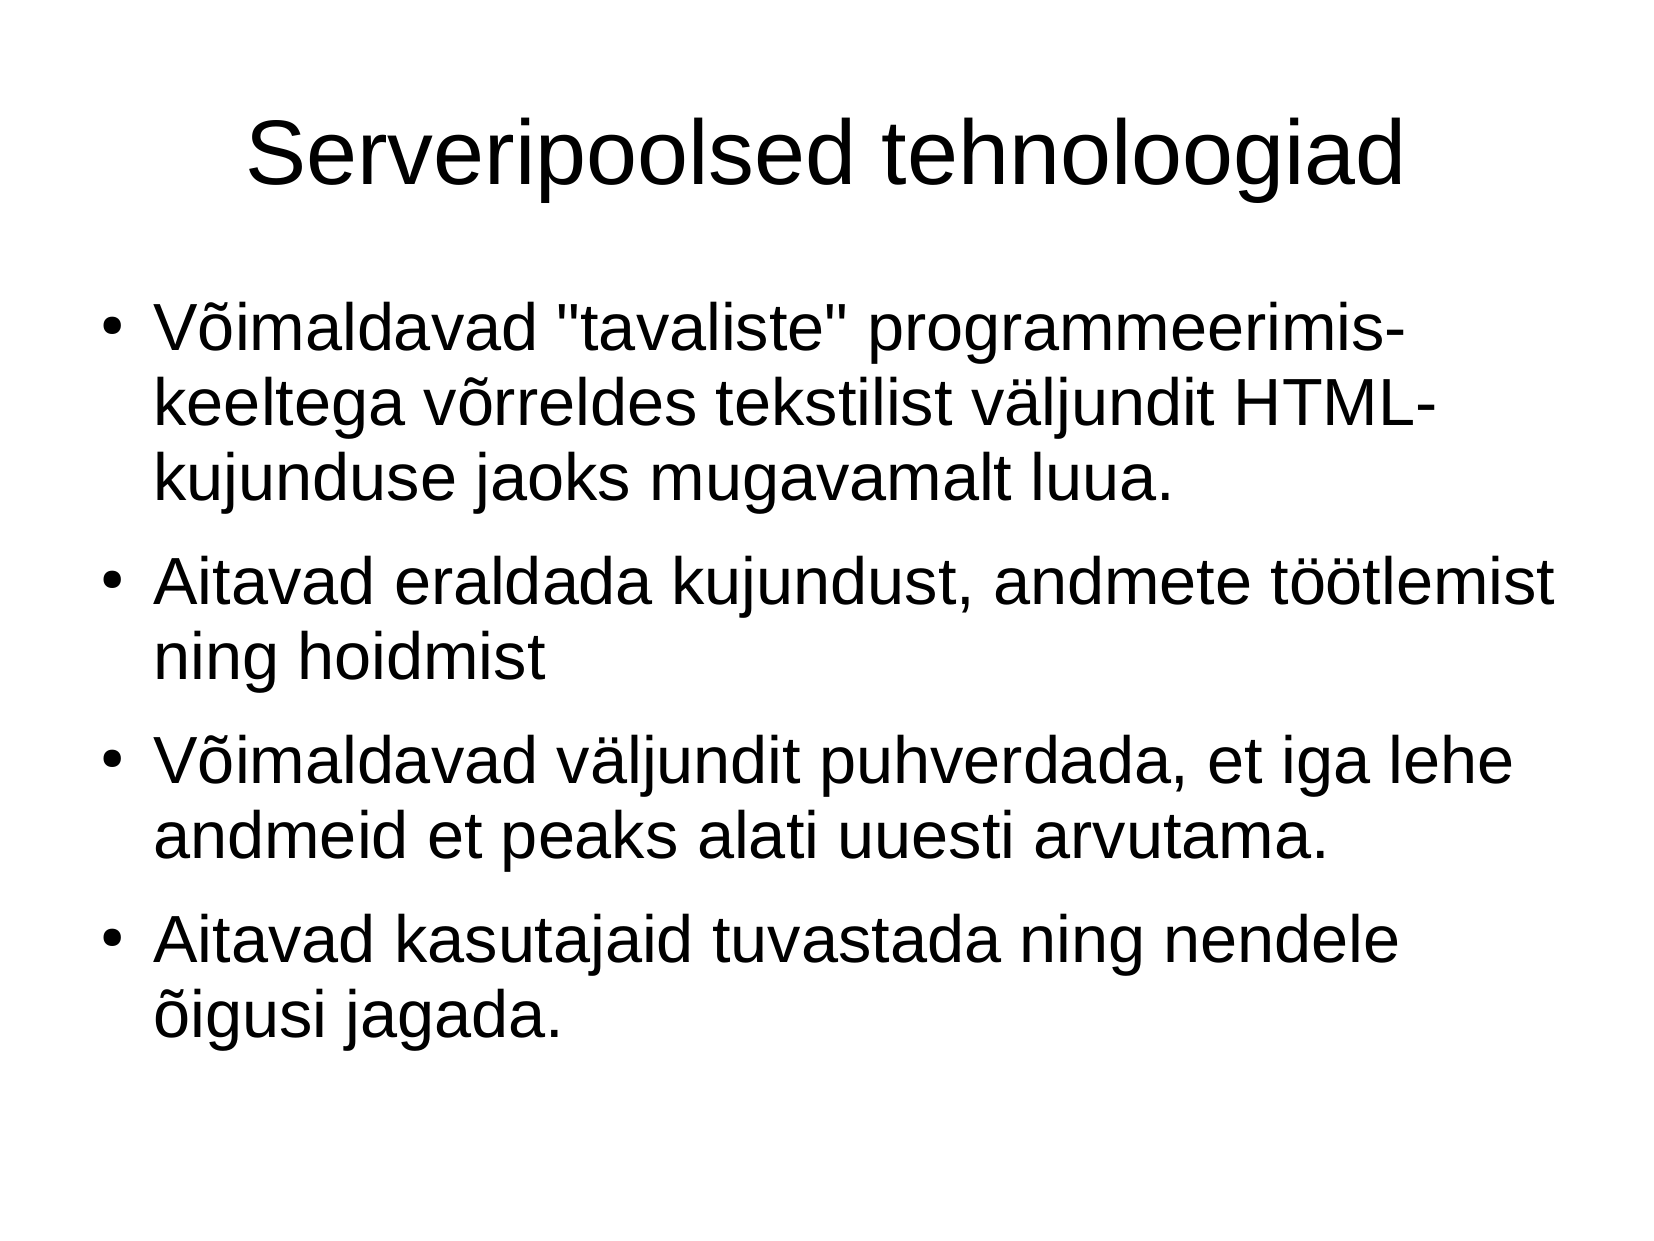

Serveripoolsed tehnoloogiad
# Võimaldavad "tavaliste" programmeerimis-keeltega võrreldes tekstilist väljundit HTML-kujunduse jaoks mugavamalt luua.
Aitavad eraldada kujundust, andmete töötlemist ning hoidmist
Võimaldavad väljundit puhverdada, et iga lehe andmeid et peaks alati uuesti arvutama.
Aitavad kasutajaid tuvastada ning nendele õigusi jagada.